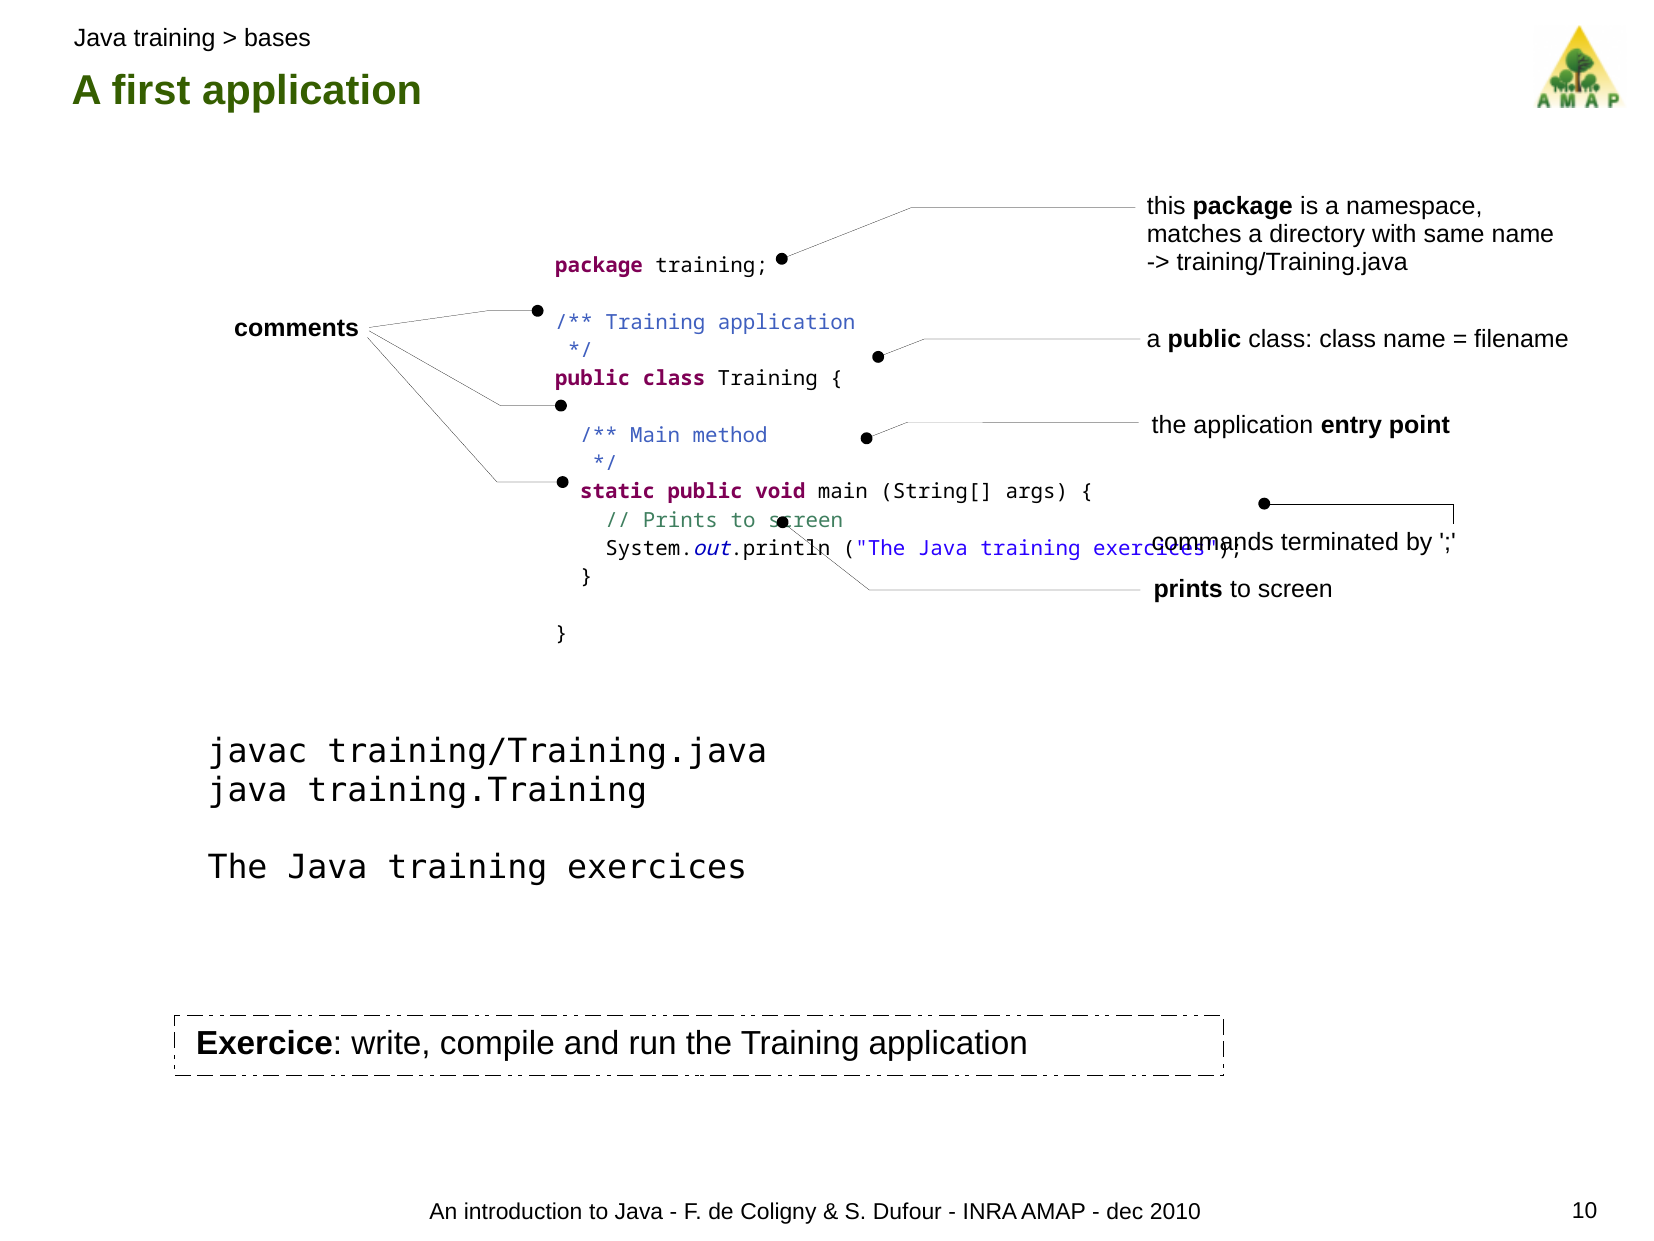

Java training > bases
A first application
this package is a namespace, matches a directory with same name
-> training/Training.java
package training;
/** Training application
 */
public class Training {
 /** Main method
 */
 static public void main (String[] args) {
 // Prints to screen
 System.out.println ("The Java training exercices");
 }
}
comments
a public class: class name = filename
the application entry point
commands terminated by ';'
prints to screen
javac training/Training.java
java training.Training
The Java training exercices
Exercice: write, compile and run the Training application
10